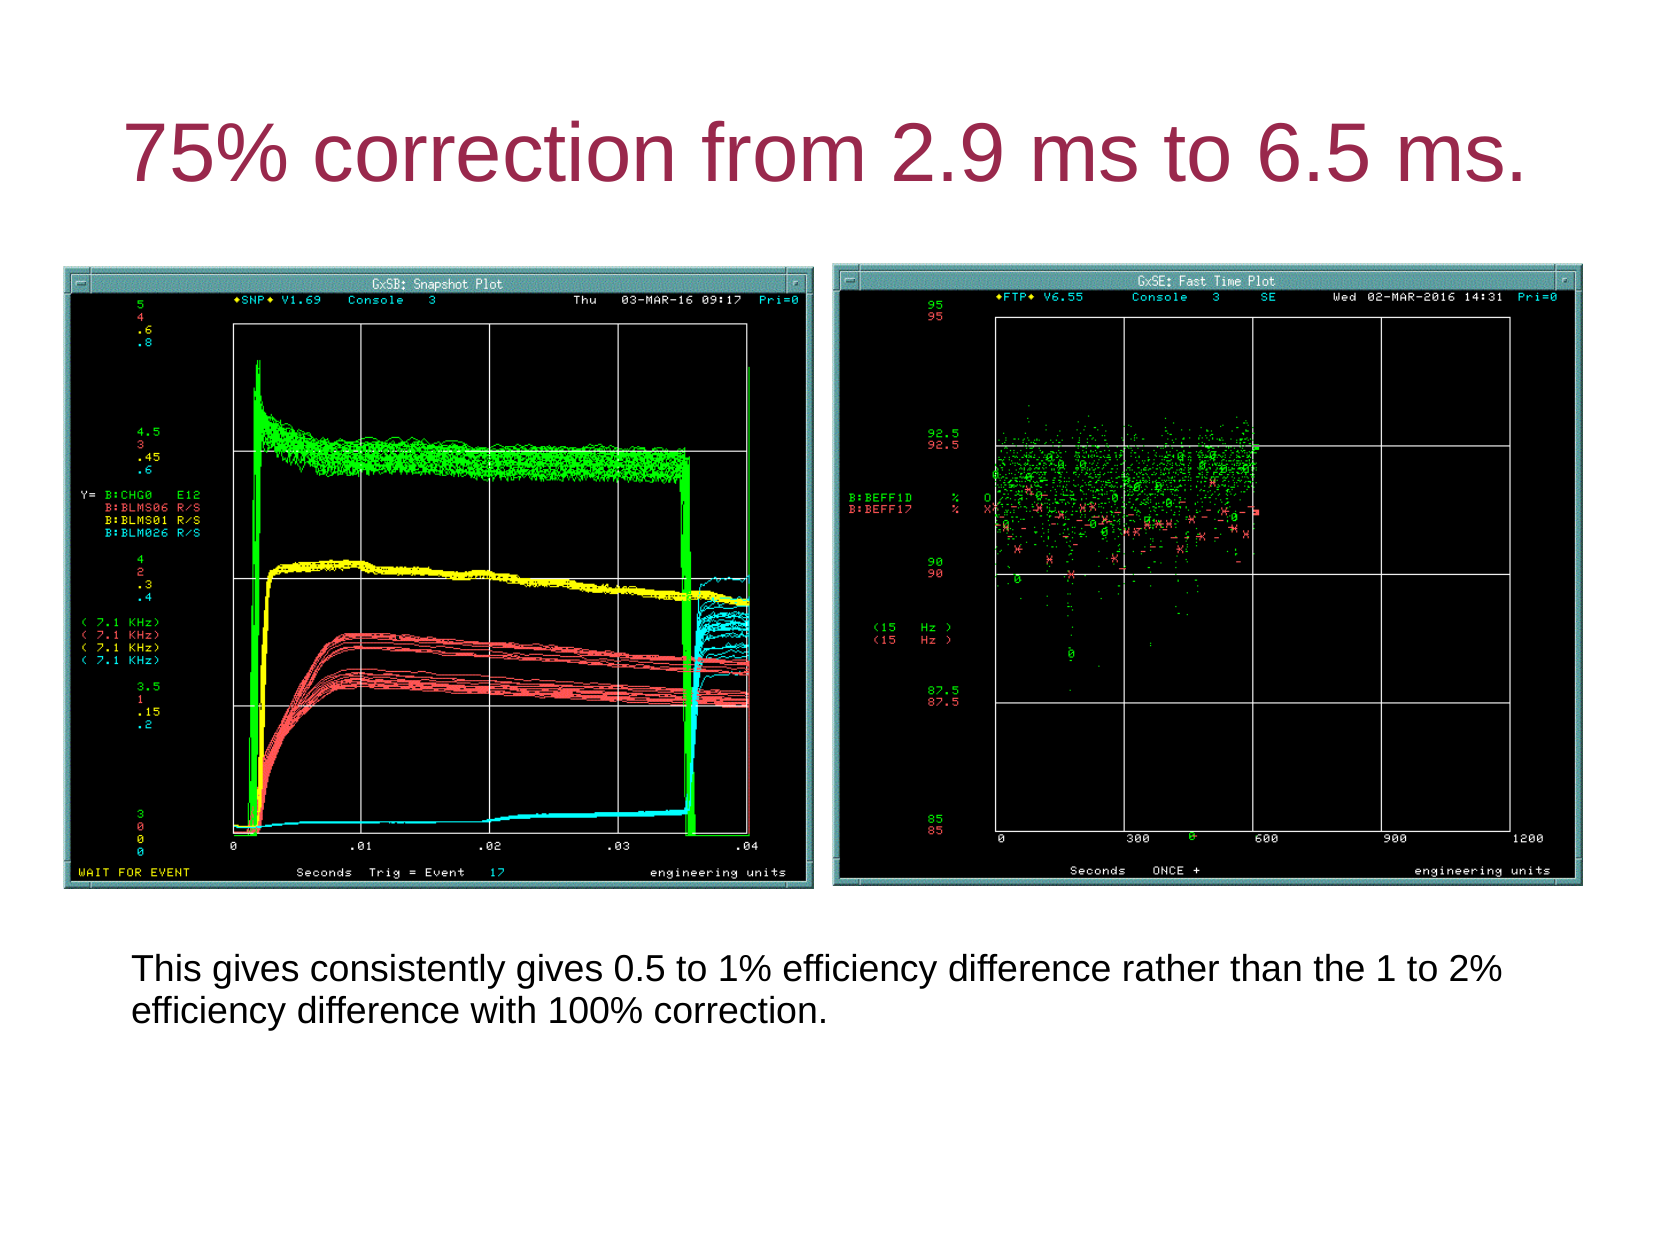

# 75% correction from 2.9 ms to 6.5 ms.
This gives consistently gives 0.5 to 1% efficiency difference rather than the 1 to 2% efficiency difference with 100% correction.